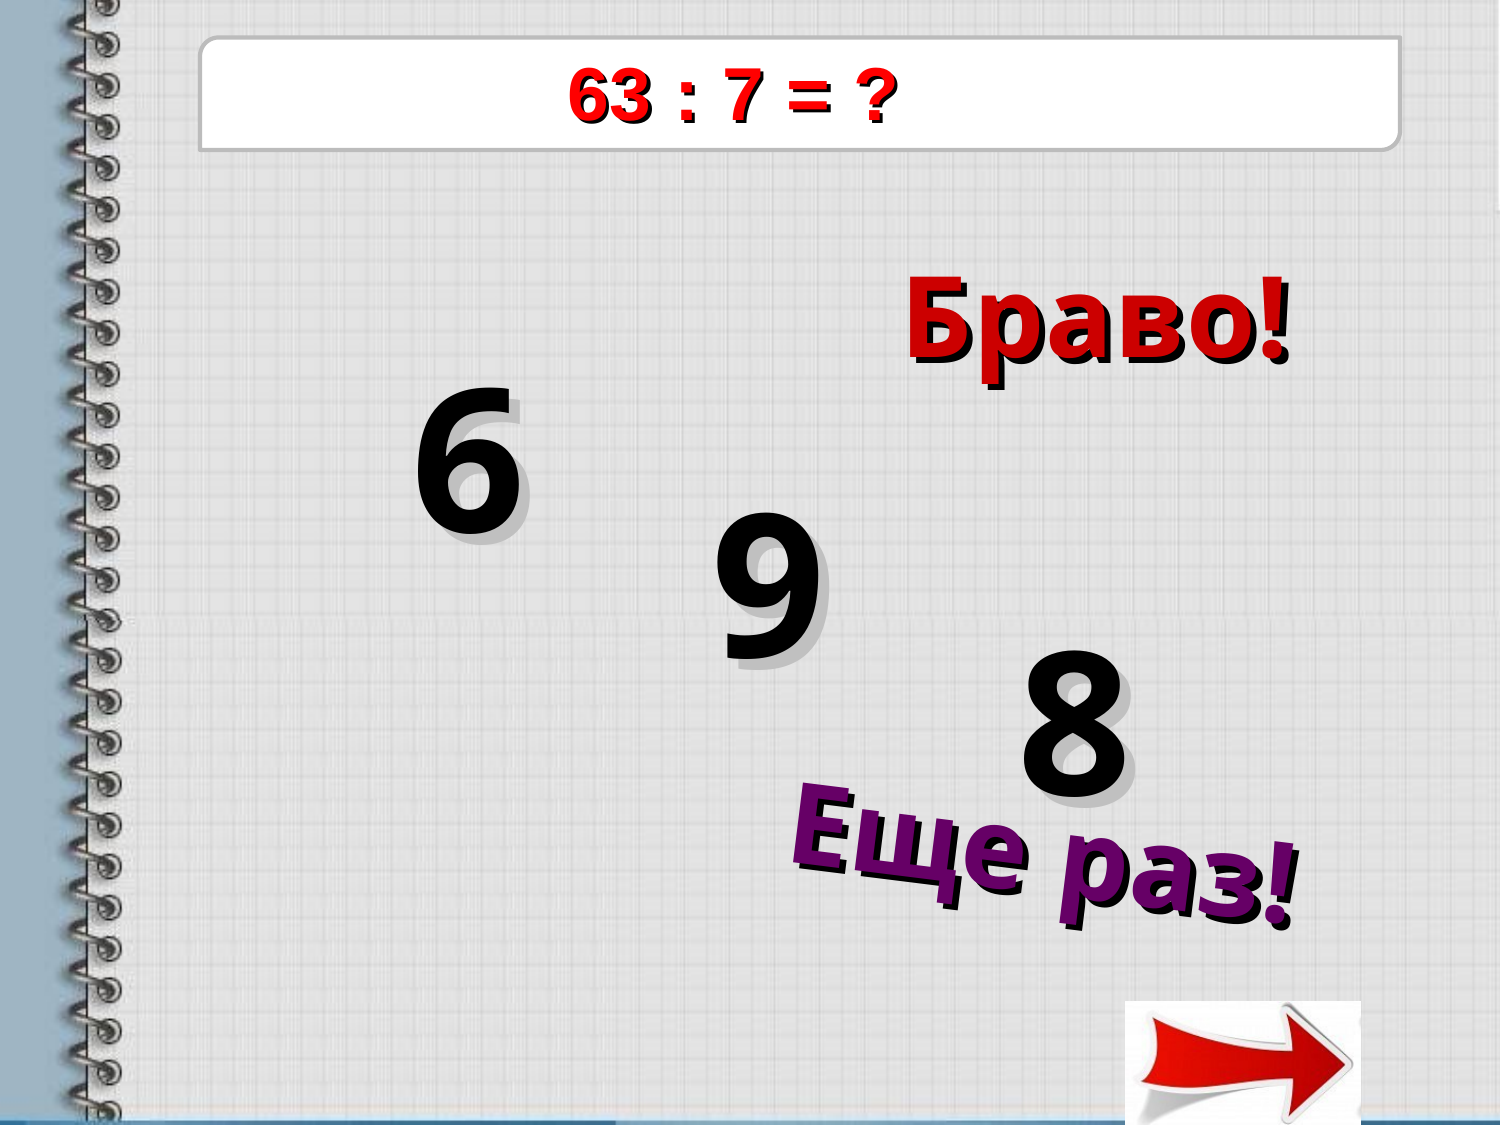

63 : 7 = ?
Браво!
6
9
8
Еще раз!